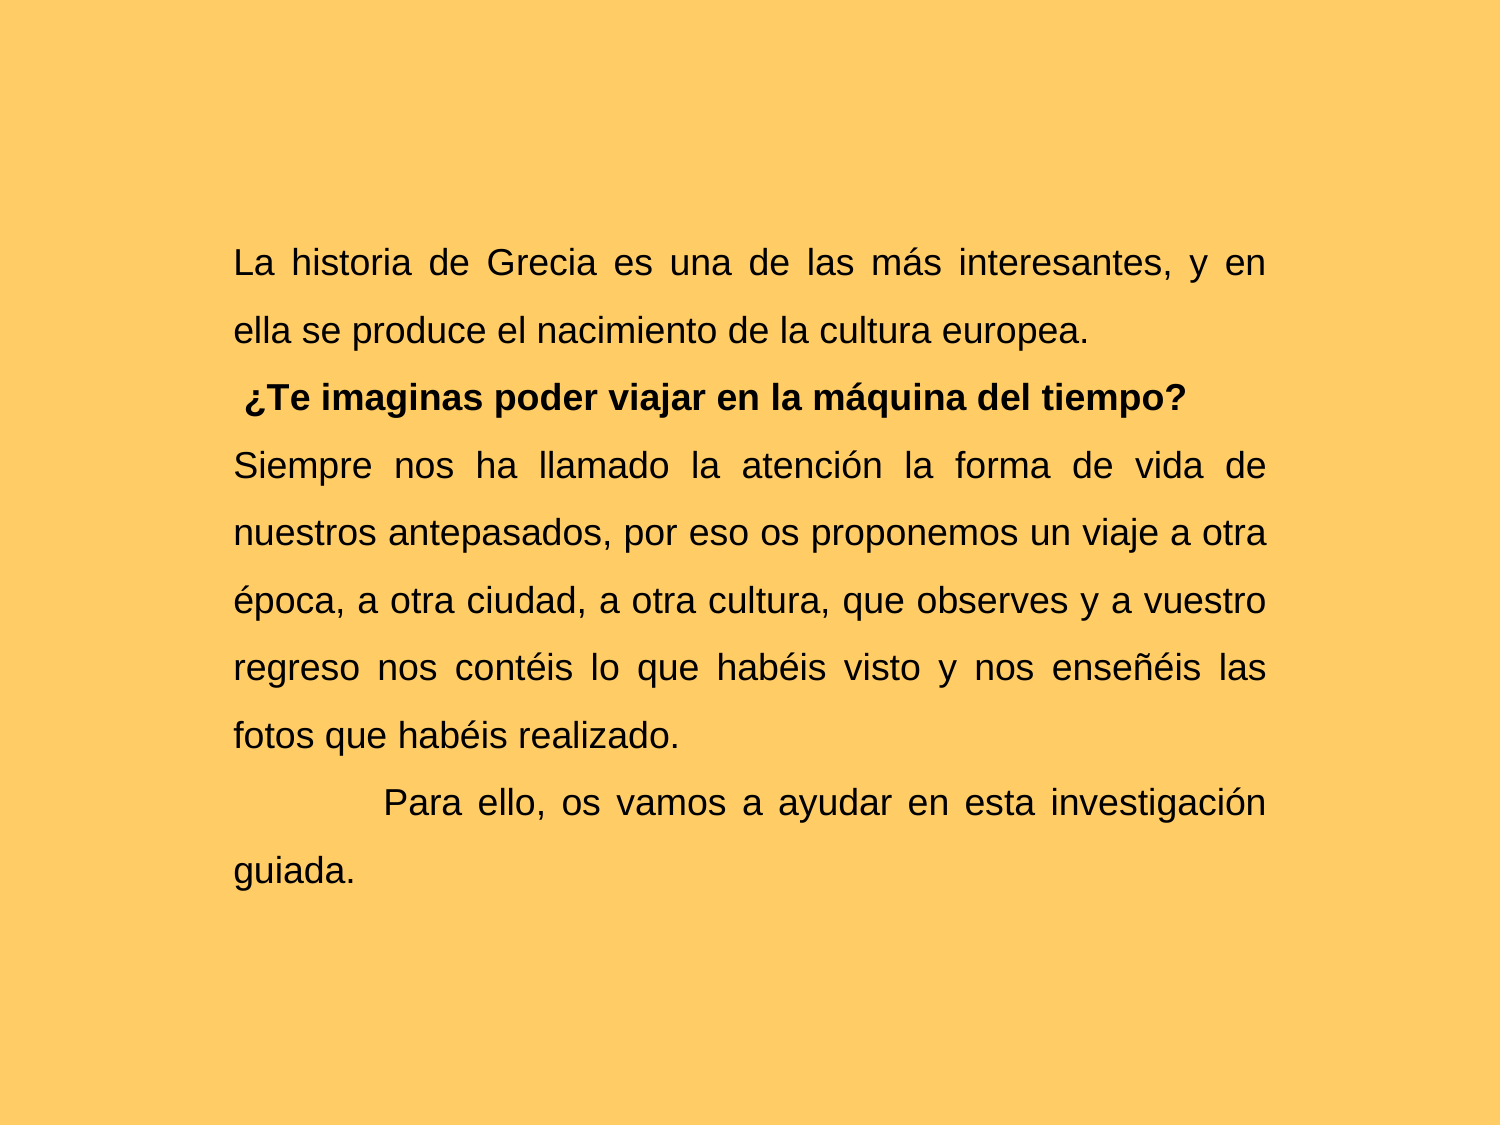

La historia de Grecia es una de las más interesantes, y en ella se produce el nacimiento de la cultura europea.
 ¿Te imaginas poder viajar en la máquina del tiempo?
Siempre nos ha llamado la atención la forma de vida de nuestros antepasados, por eso os proponemos un viaje a otra época, a otra ciudad, a otra cultura, que observes y a vuestro regreso nos contéis lo que habéis visto y nos enseñéis las fotos que habéis realizado.
	Para ello, os vamos a ayudar en esta investigación guiada.